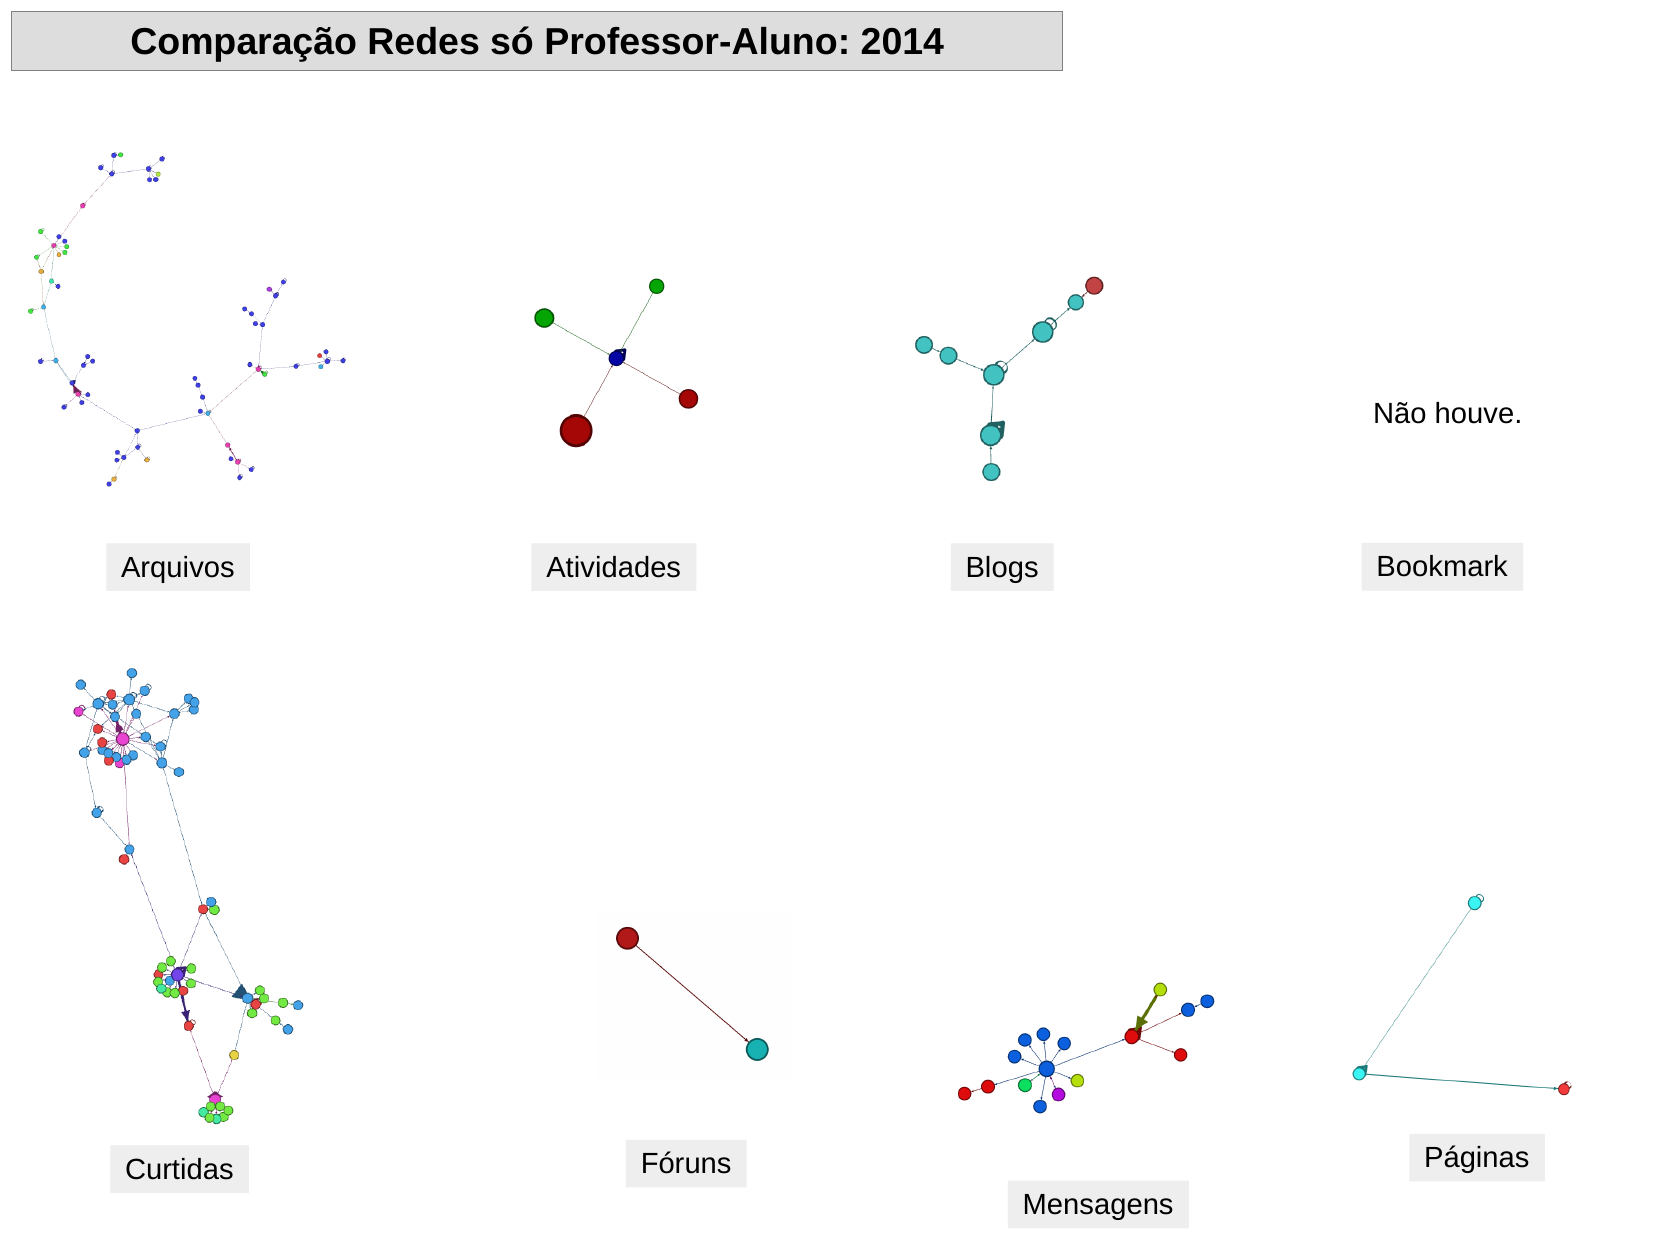

Comparação Redes só Professor-Aluno: 2014
Não houve.
Bookmark
Arquivos
Atividades
Blogs
Páginas
Fóruns
Curtidas
Mensagens